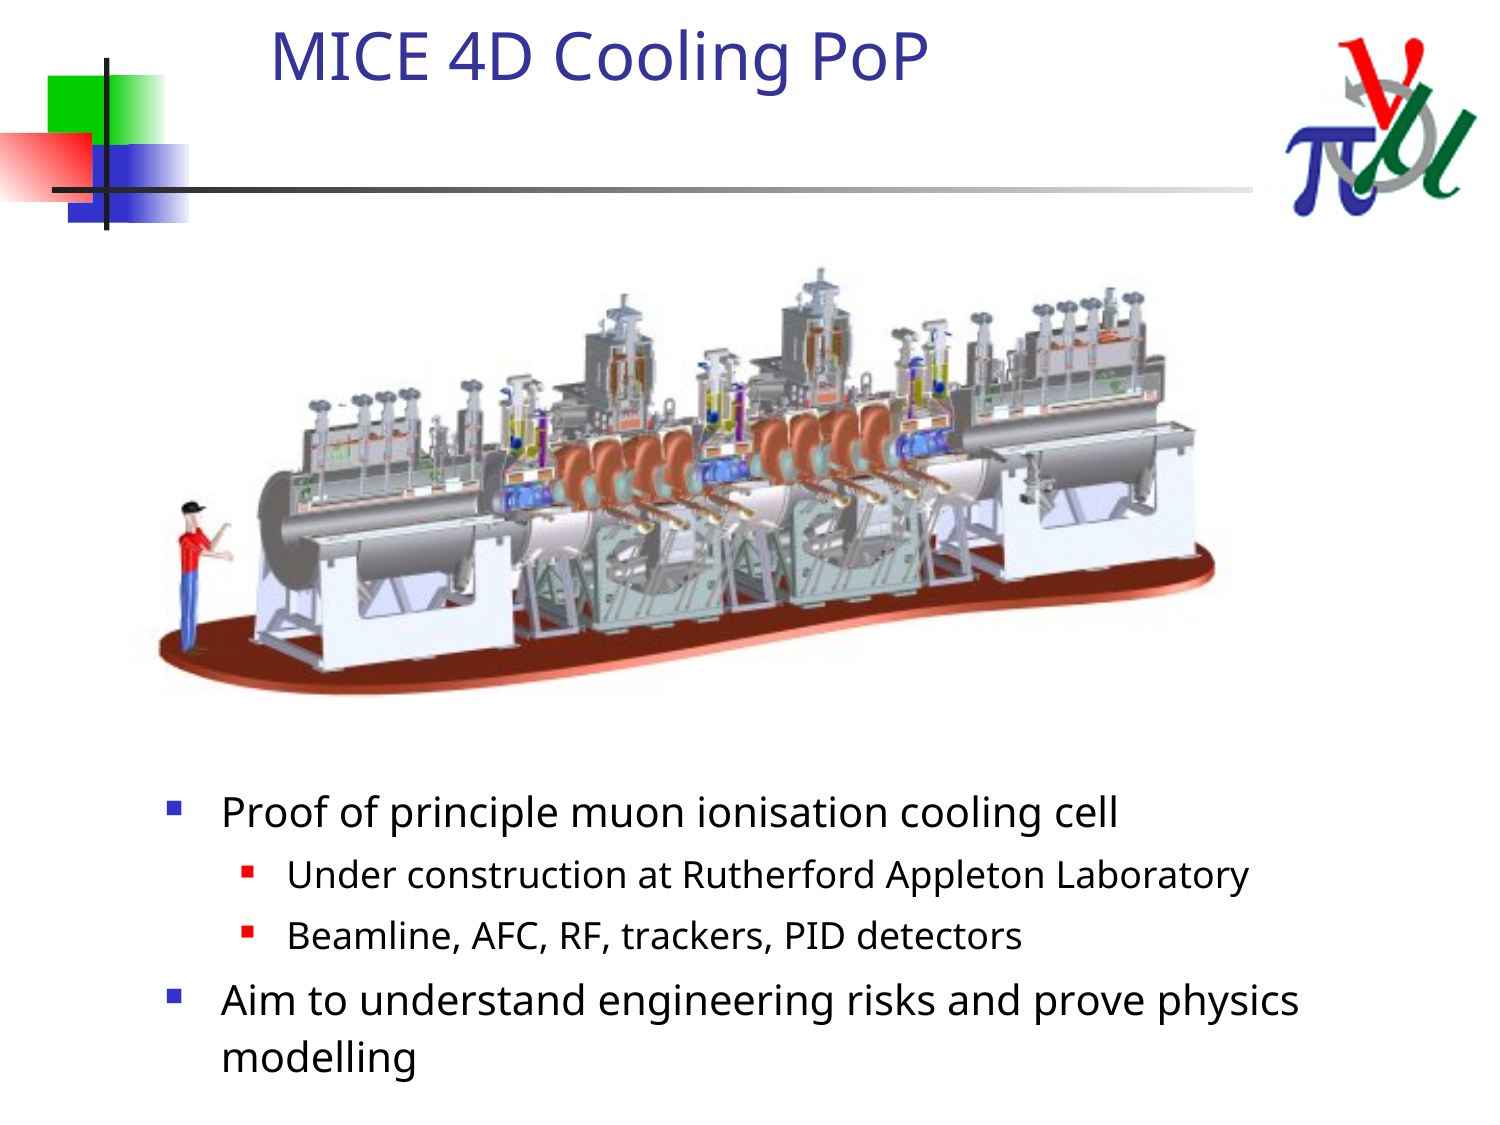

# MICE 4D Cooling PoP
Proof of principle muon ionisation cooling cell
Under construction at Rutherford Appleton Laboratory
Beamline, AFC, RF, trackers, PID detectors
Aim to understand engineering risks and prove physics modelling